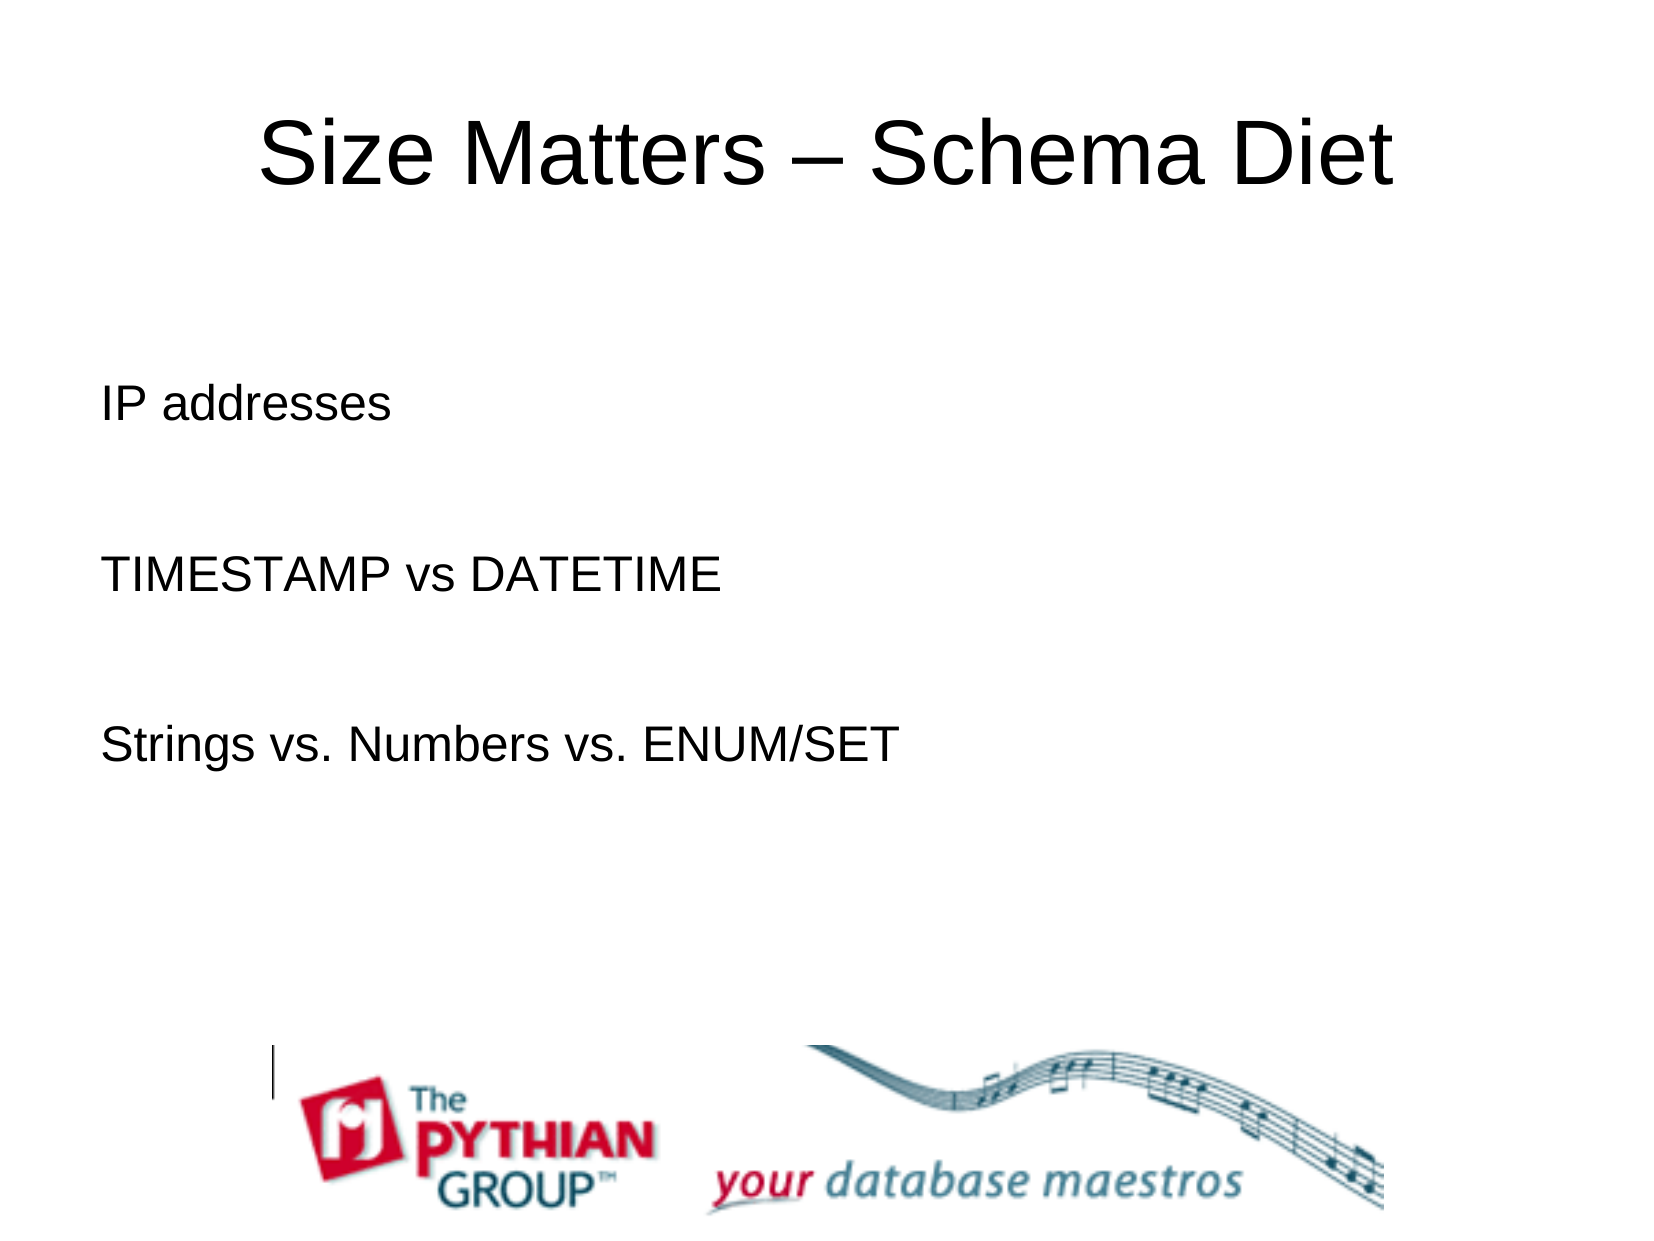

# Size Matters – Schema Diet
IP addresses
TIMESTAMP vs DATETIME
Strings vs. Numbers vs. ENUM/SET